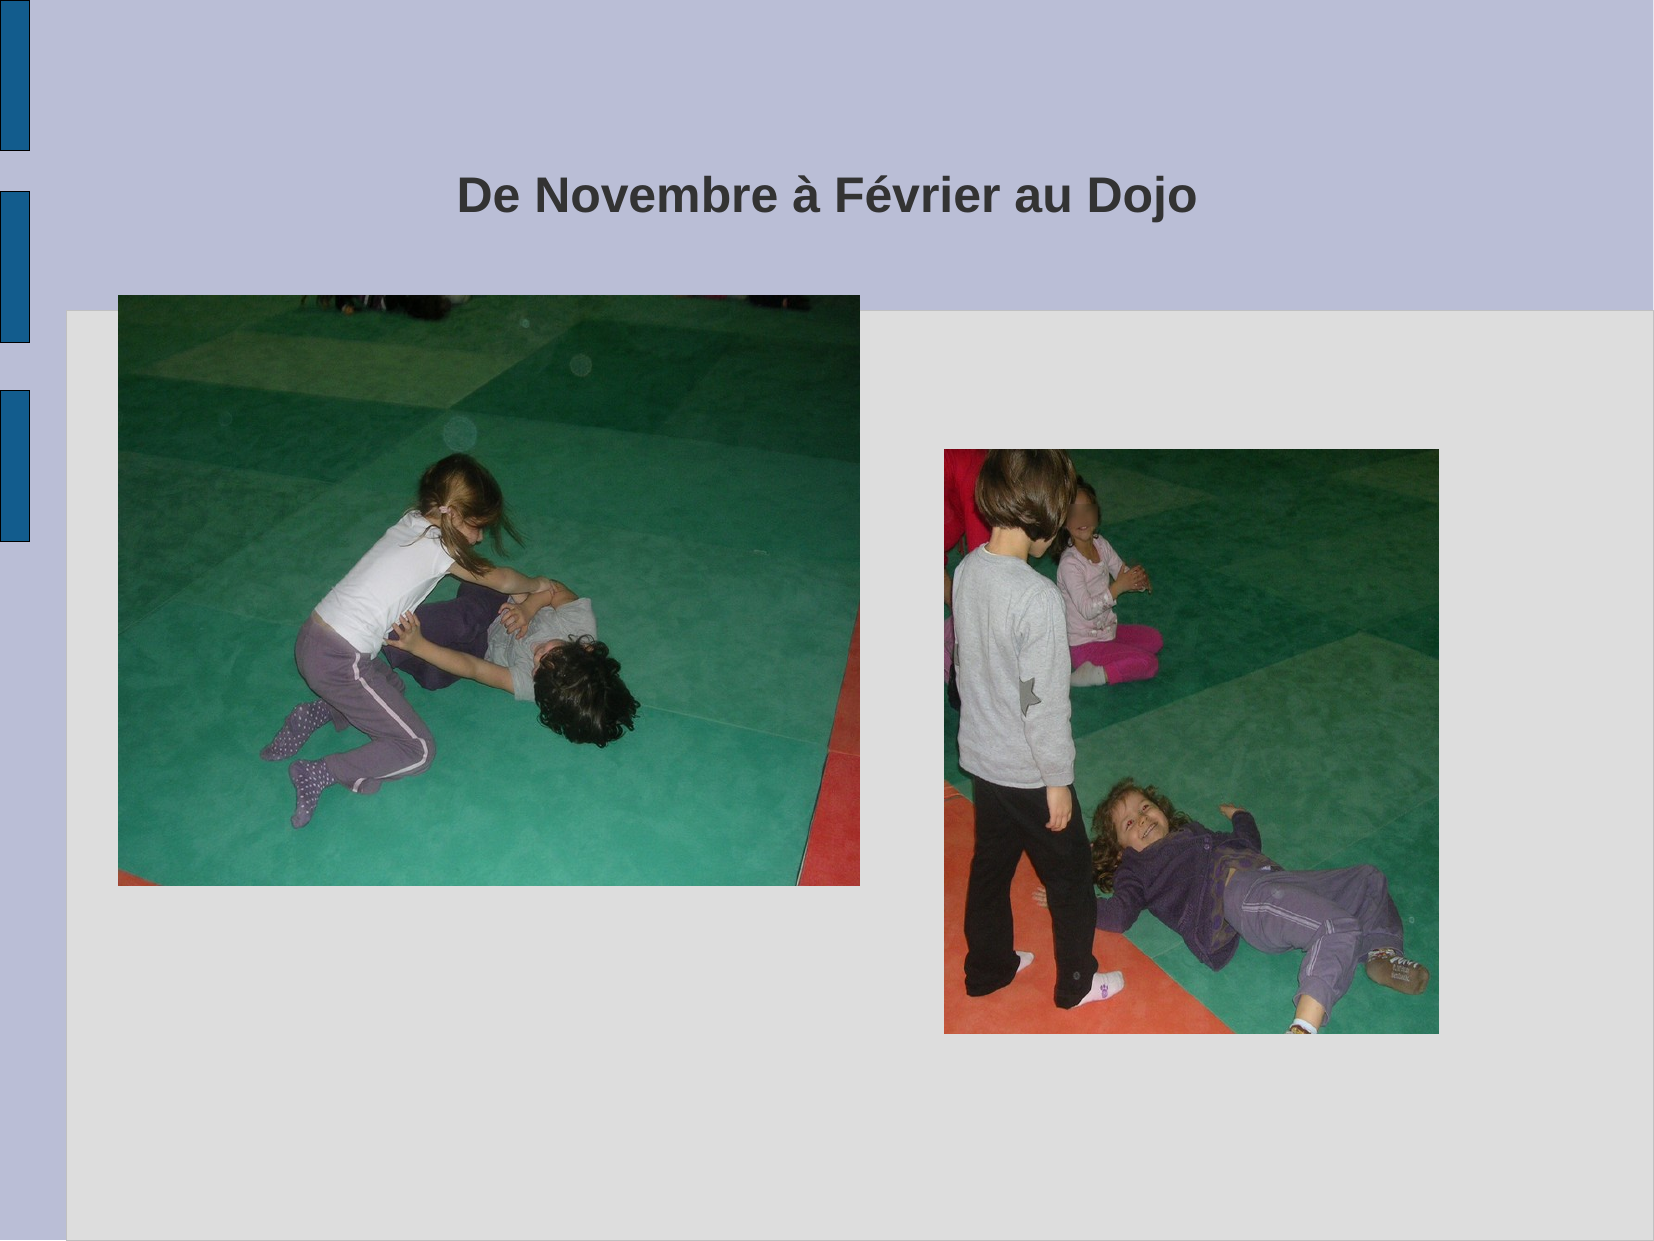

# De Novembre à Février au Dojo